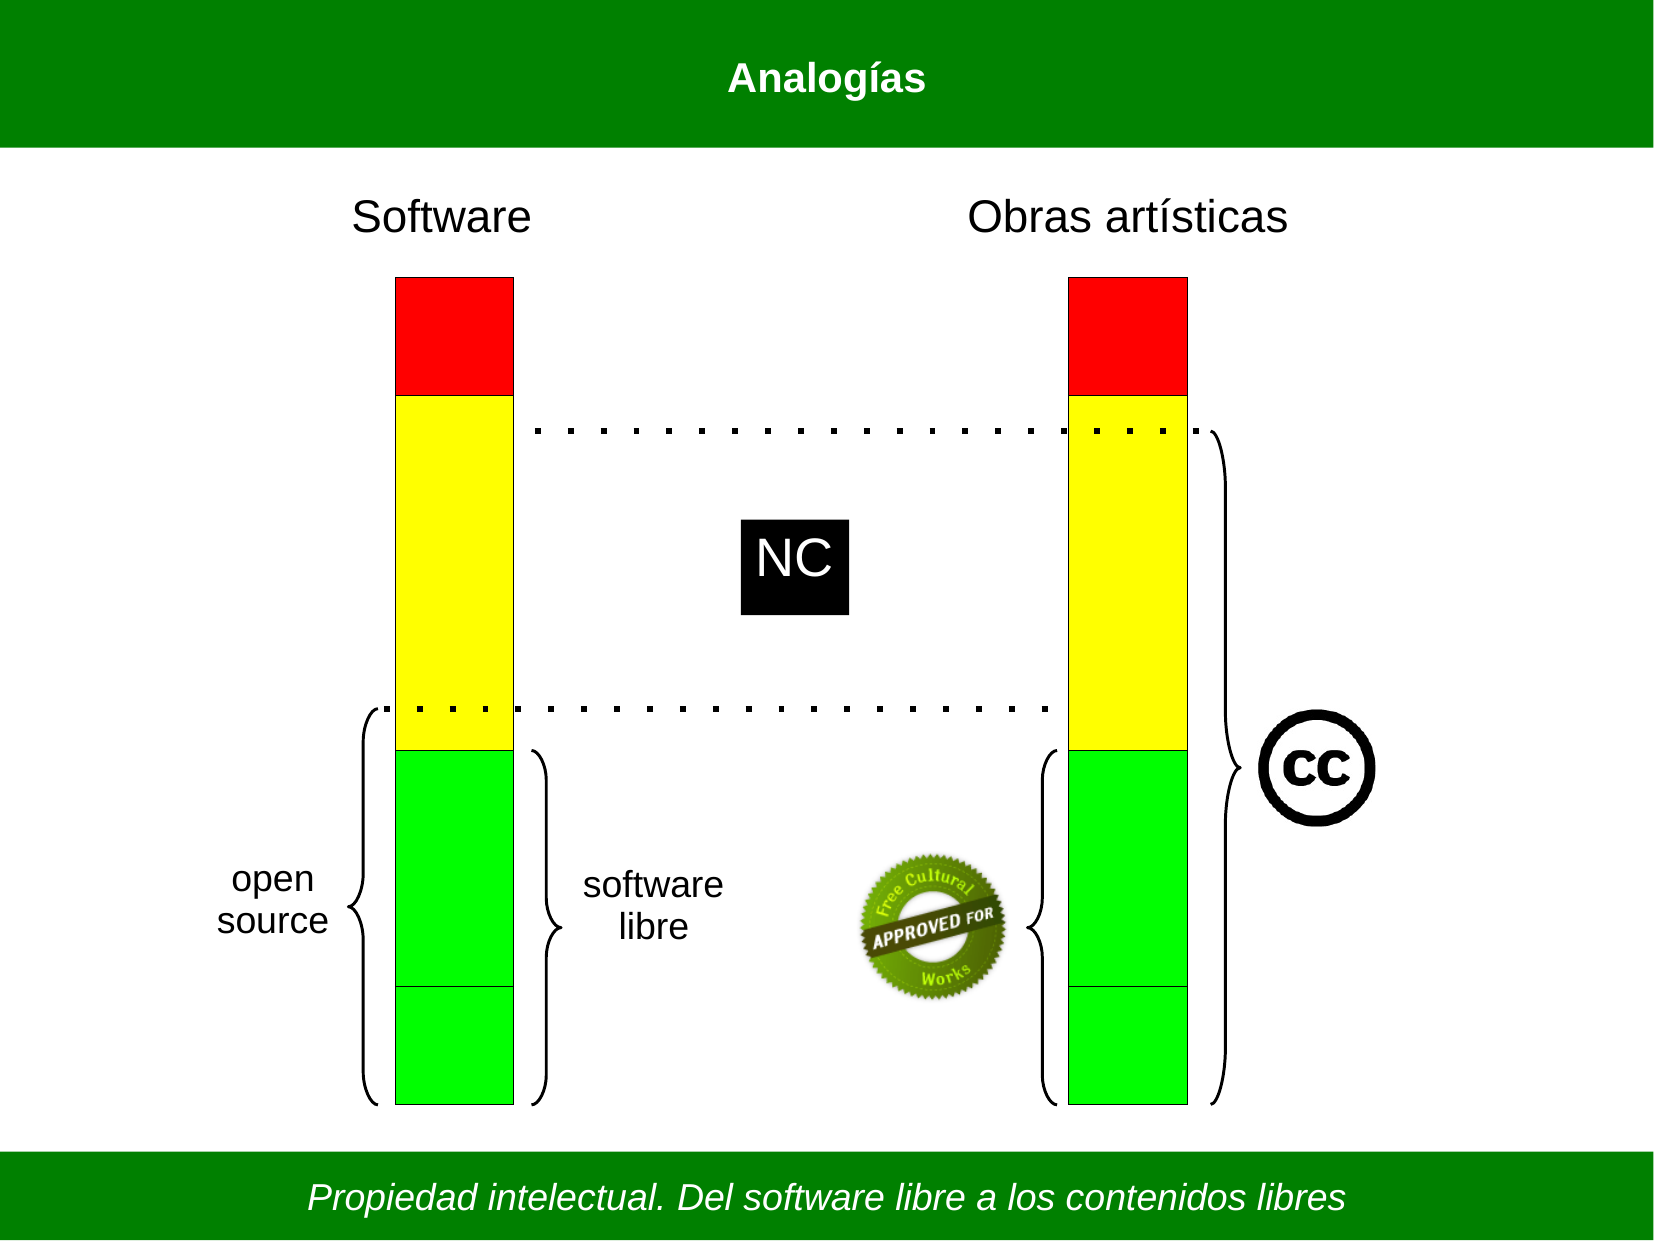

Analogías
				Software						 Obras artísticas
NC
open
source
software
libre
Propiedad intelectual. Del software libre a los contenidos libres